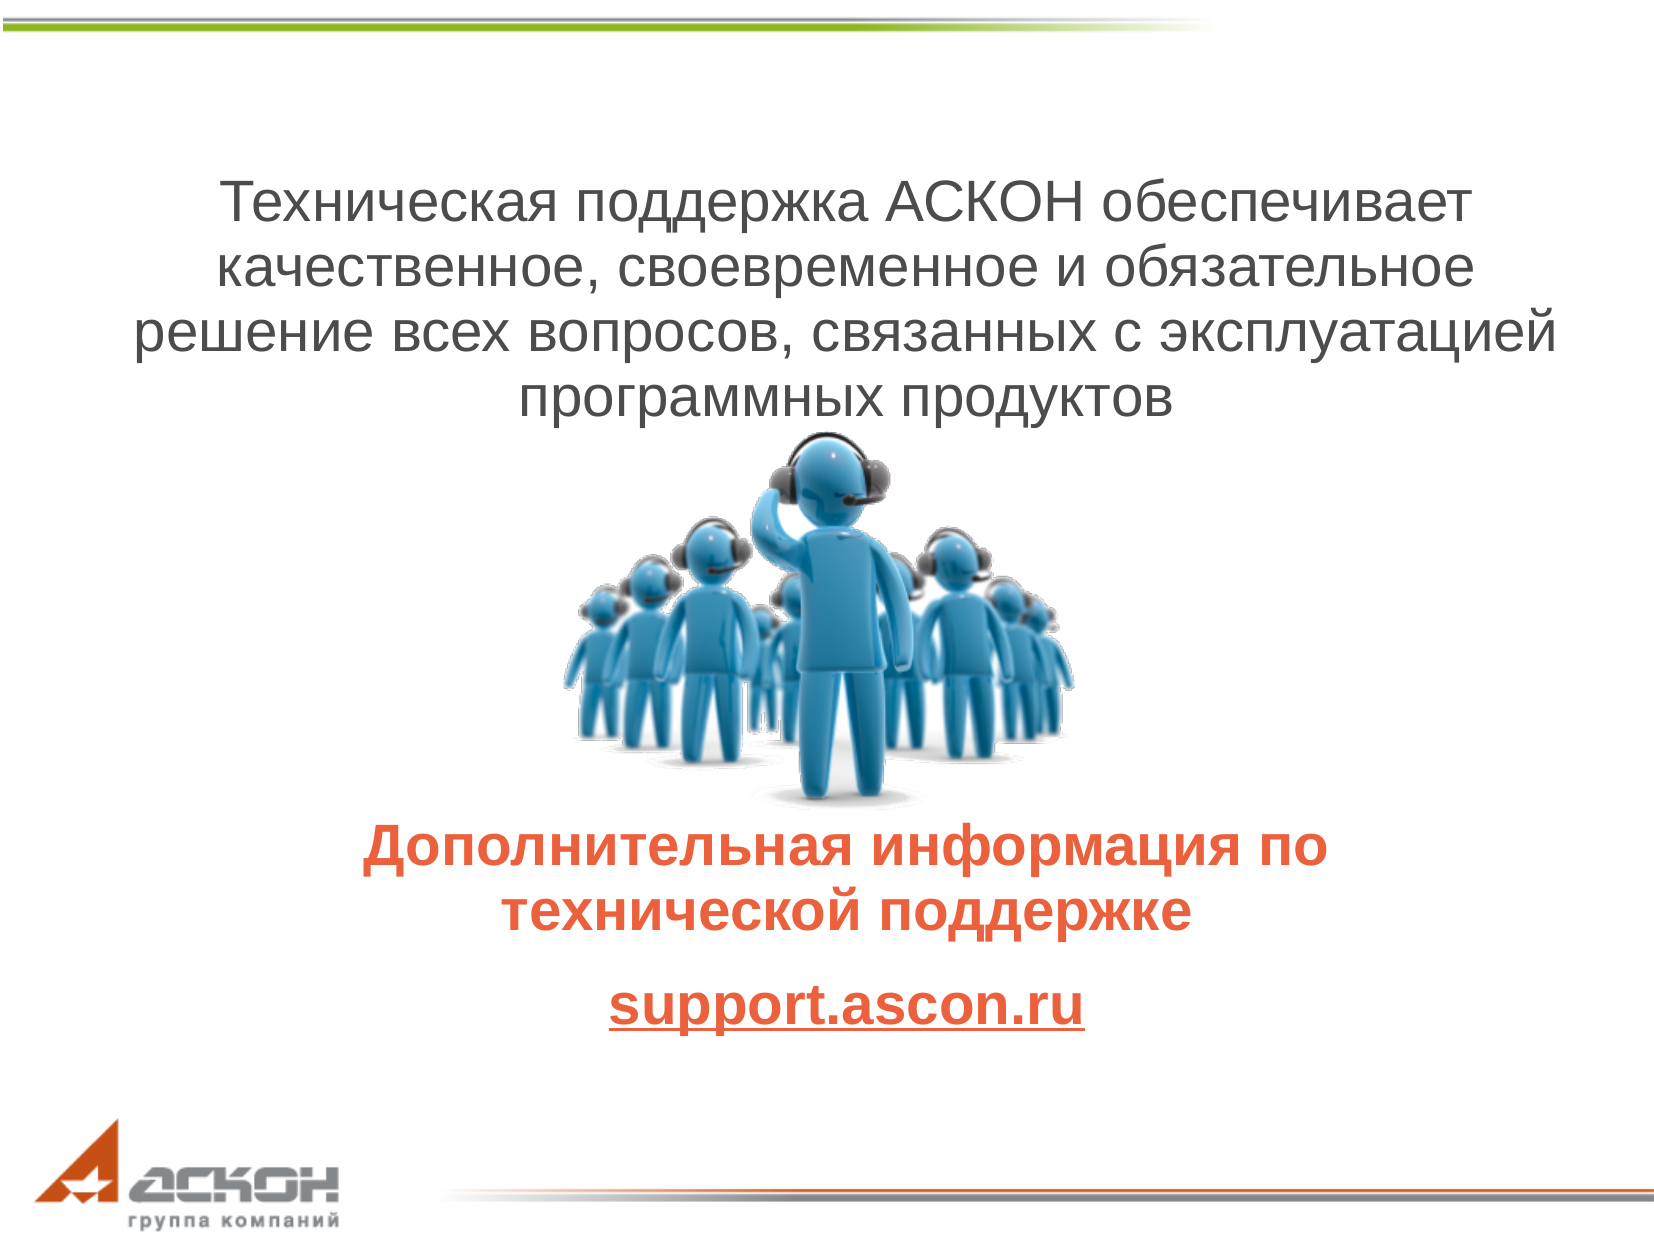

# Техническая поддержка АСКОН обеспечивает качественное, своевременное и обязательное решение всех вопросов, связанных с эксплуатацией программных продуктов
Дополнительная информация по
технической поддержке
support.ascon.ru